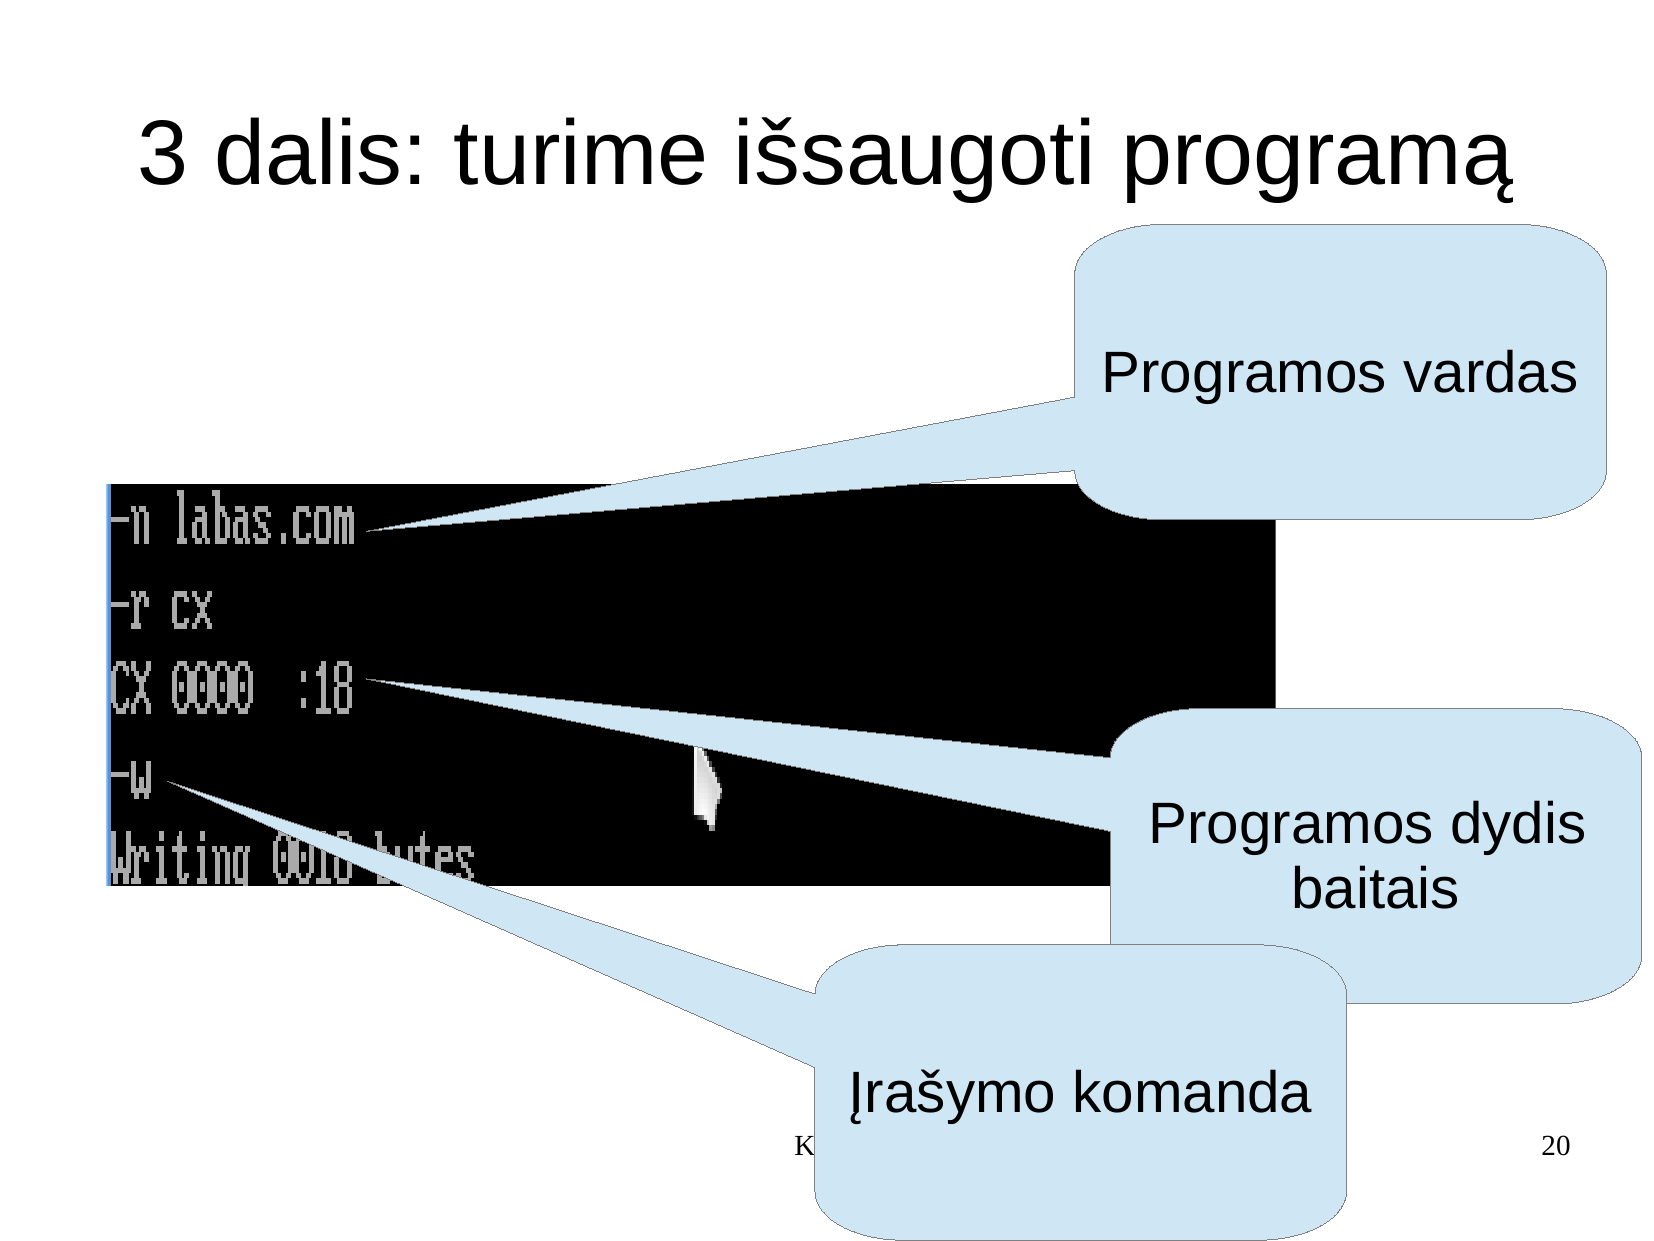

# 3 dalis: turime išsaugoti programą
Programos vardas
Programos dydis
baitais
Įrašymo komanda
KA-2
20